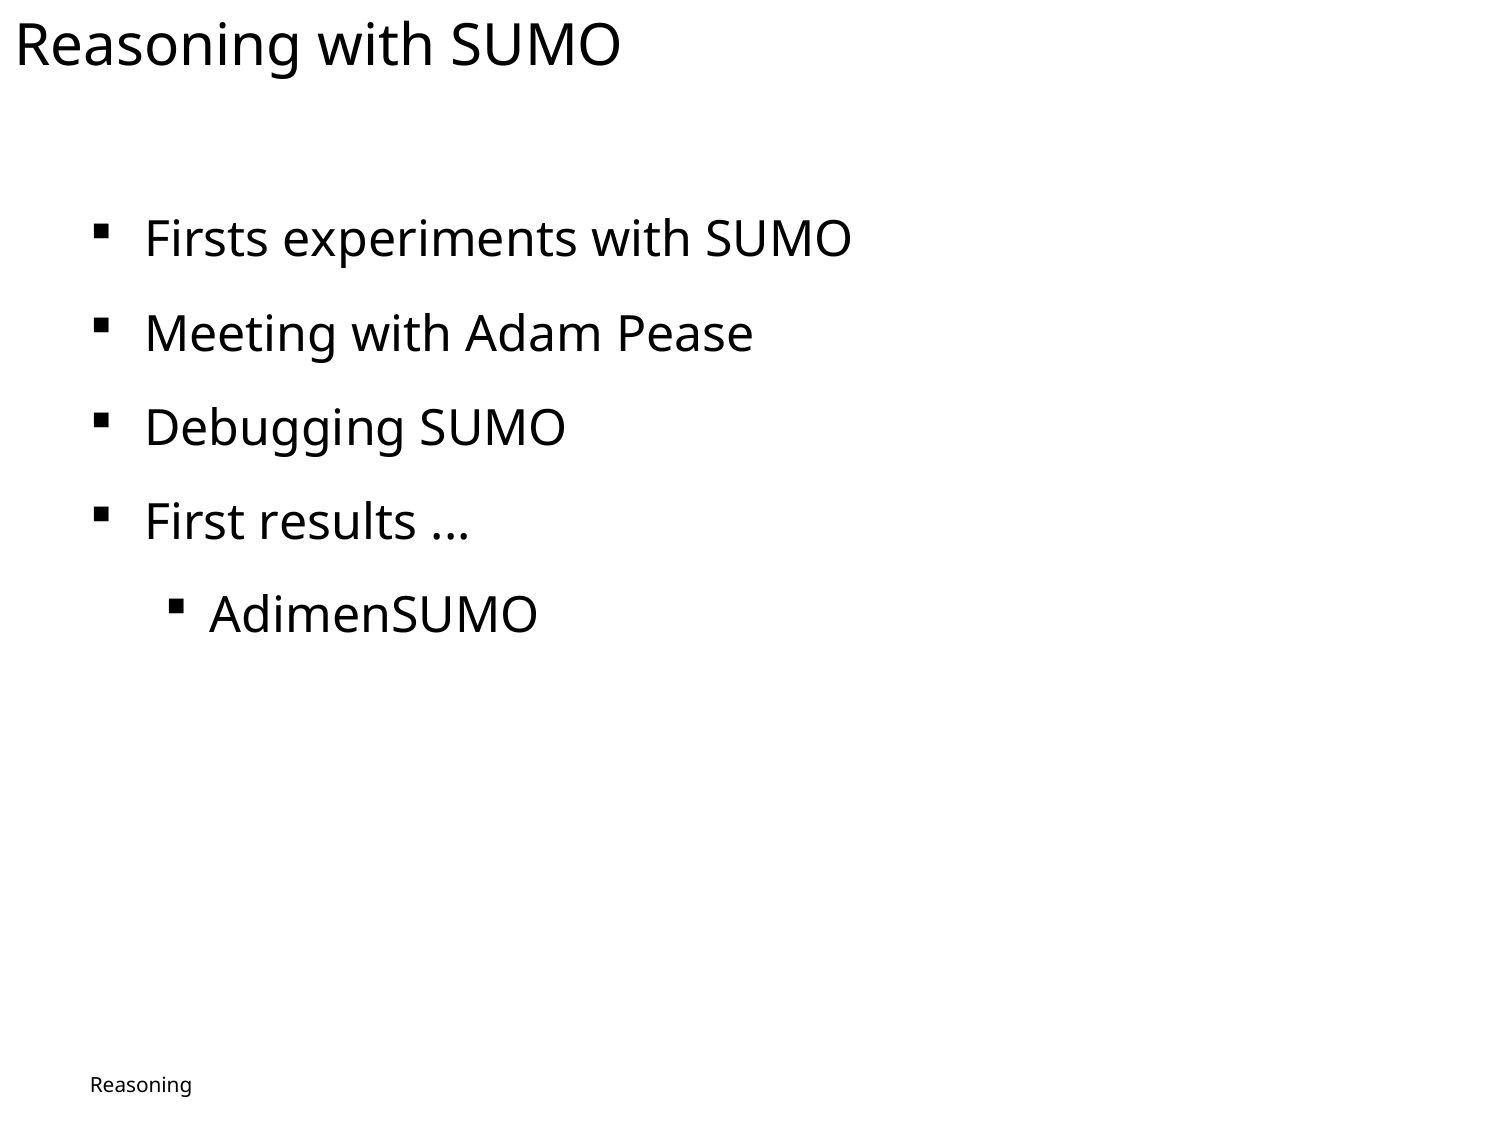

# Reasoning with SUMO
Firsts experiments with SUMO
Meeting with Adam Pease
Debugging SUMO
First results ...
AdimenSUMO